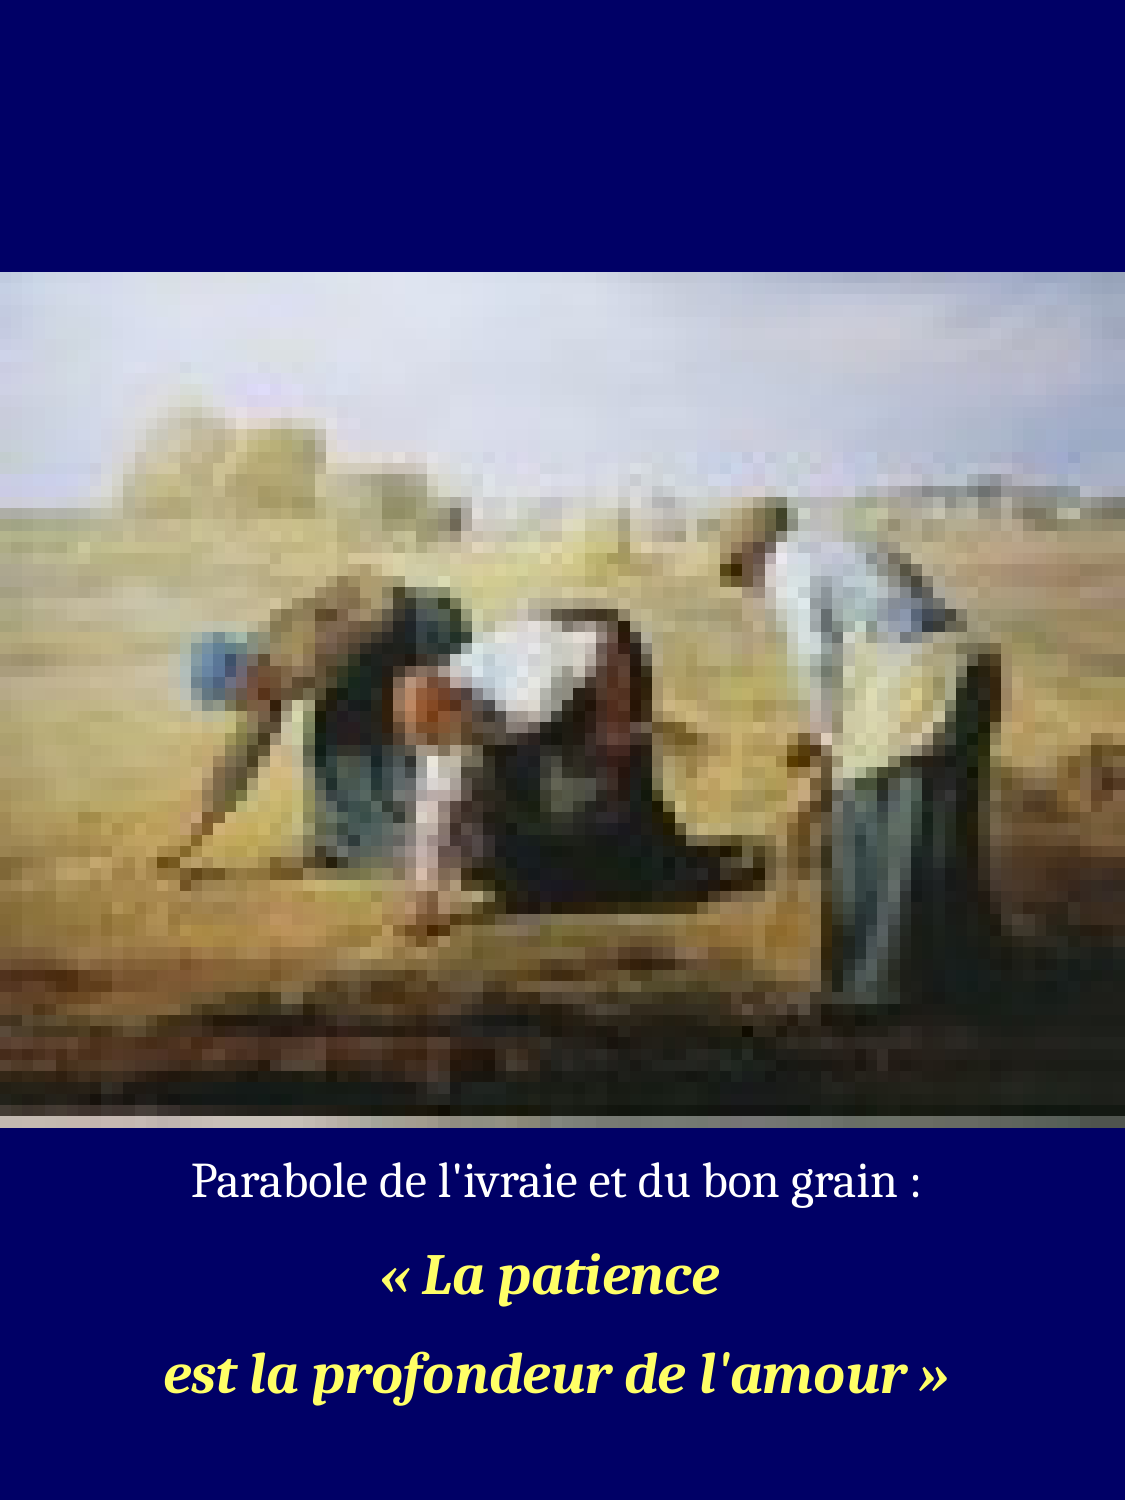

Parabole de l'ivraie et du bon grain :
« La patience
est la profondeur de l'amour »